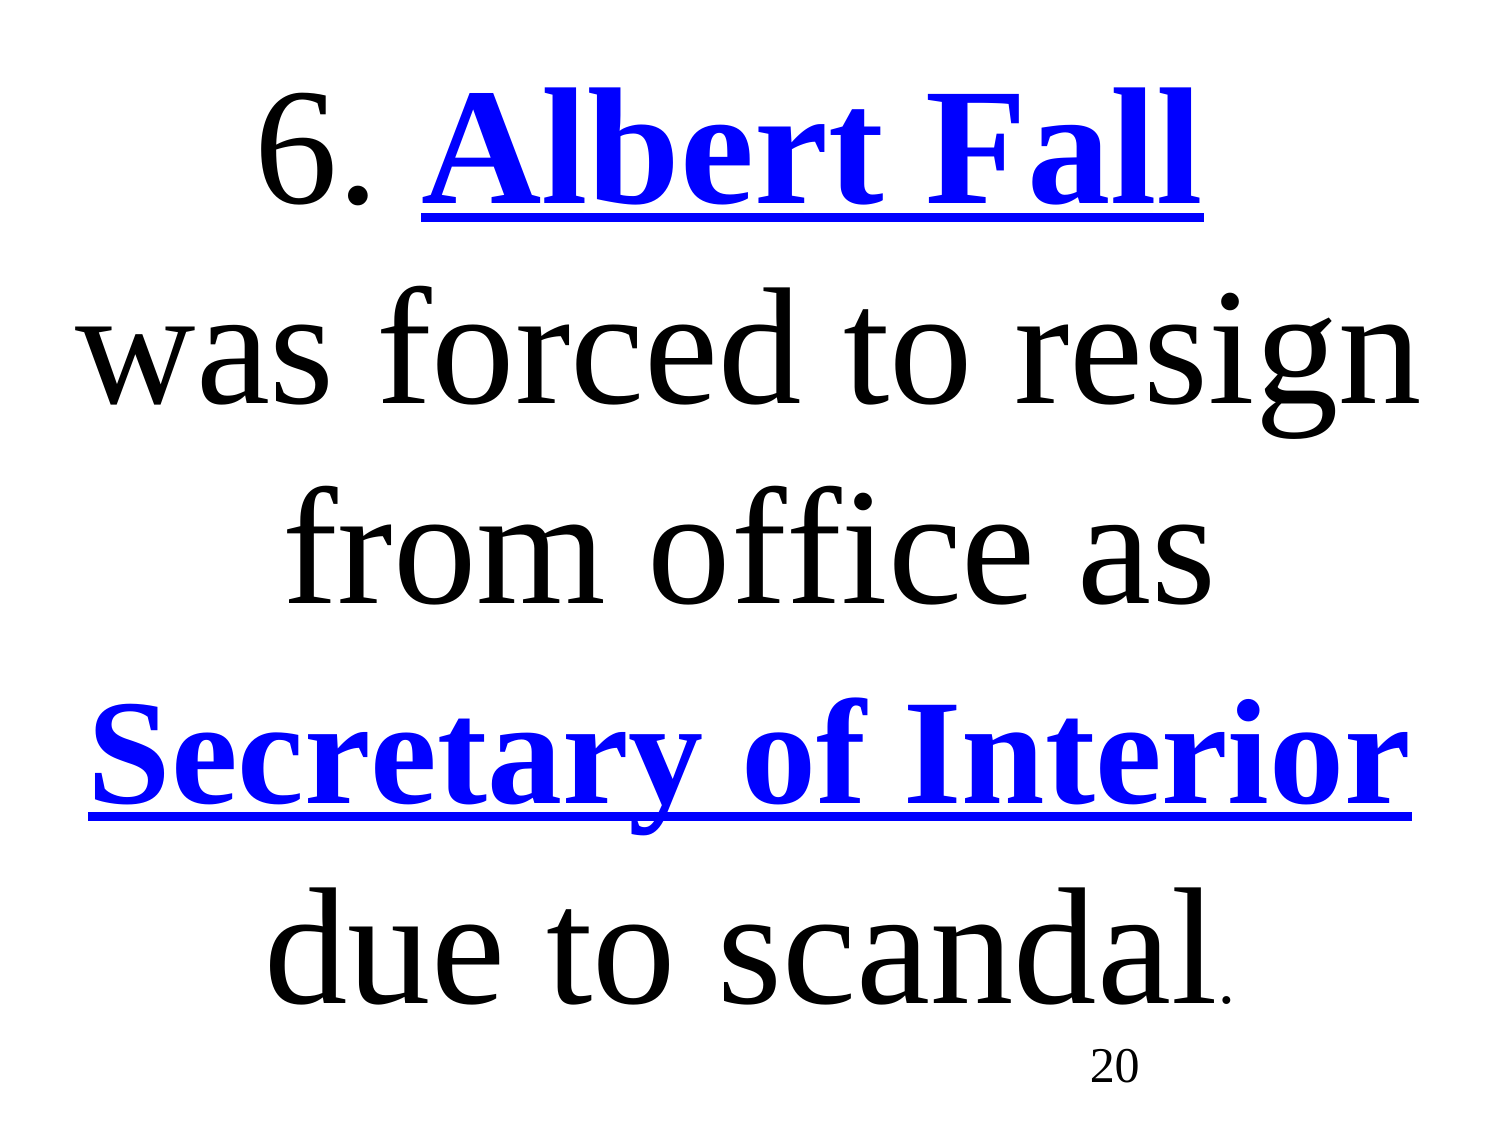

6. Albert Fall
was forced to resign from office as Secretary of Interior due to scandal.
20